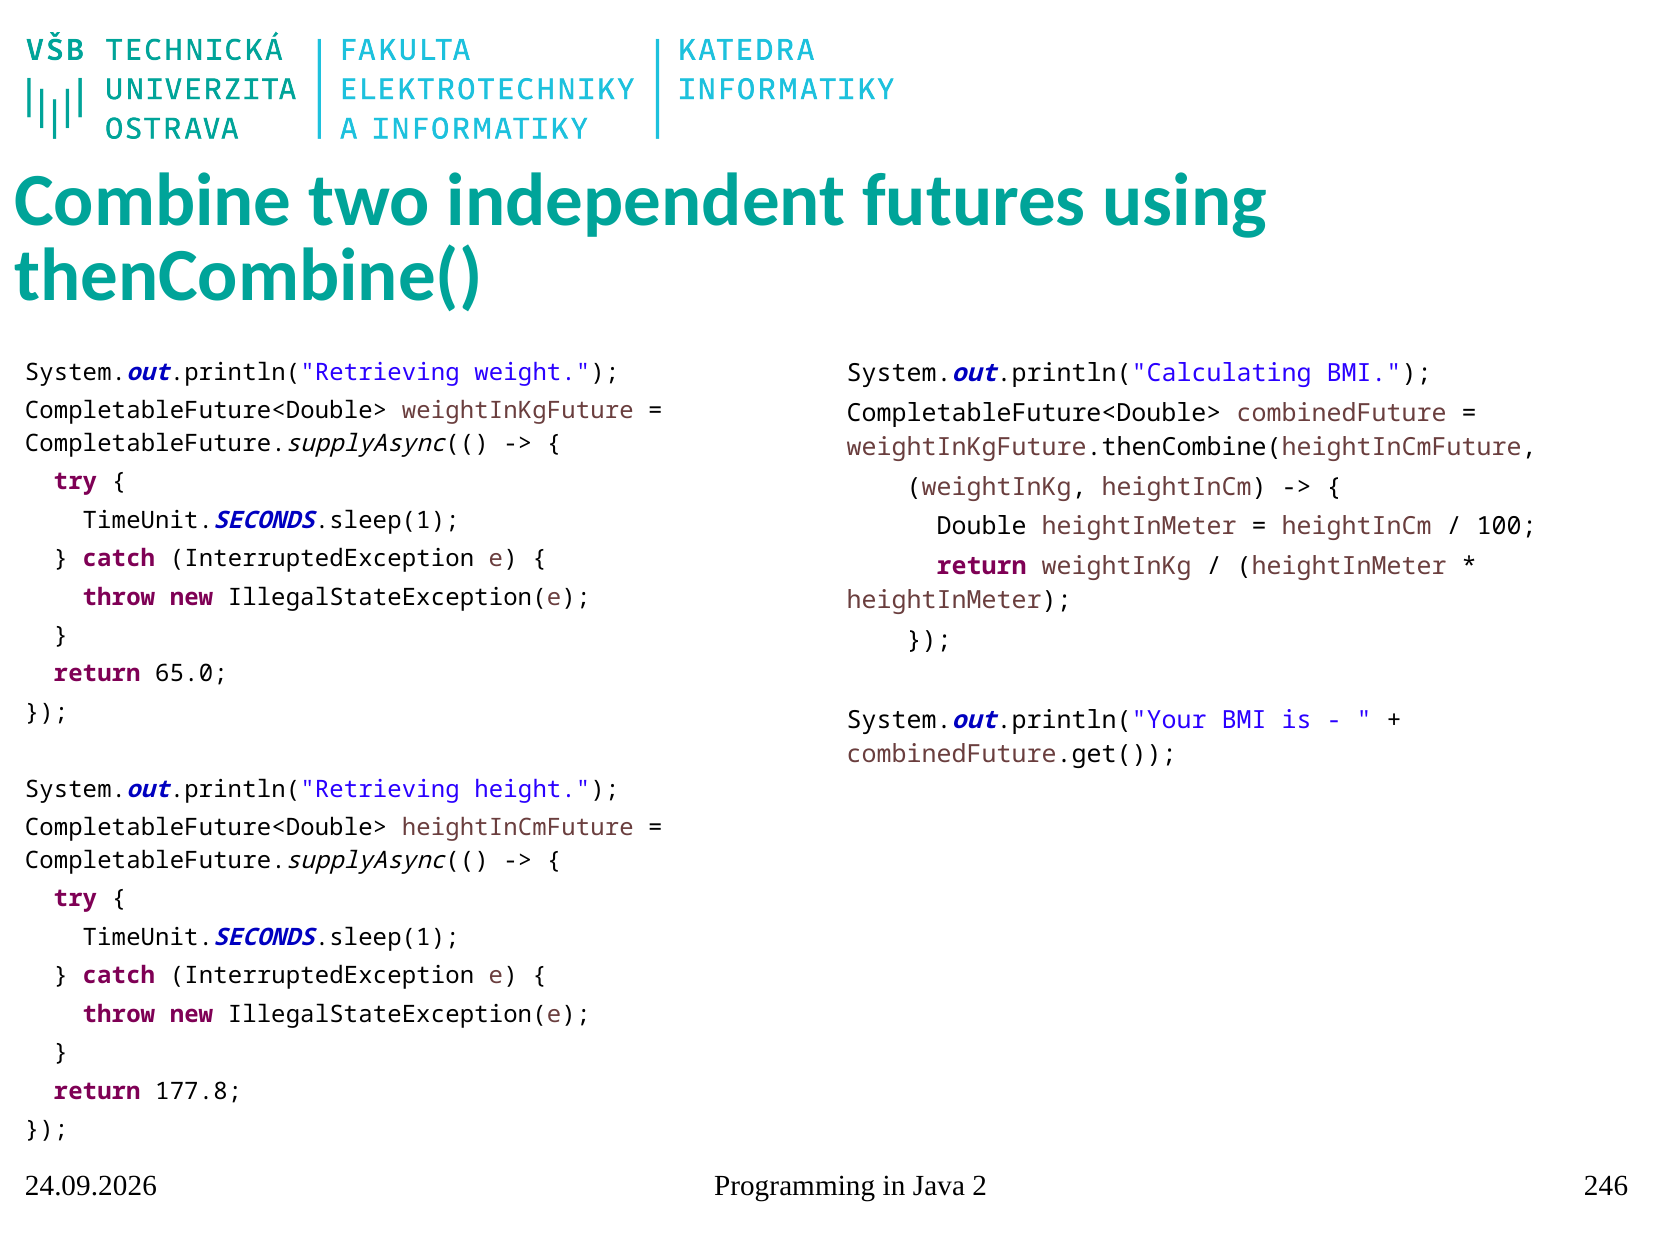

# Combine two independent futures using thenCombine()
System.out.println("Retrieving weight.");
CompletableFuture<Double> weightInKgFuture = CompletableFuture.supplyAsync(() -> {
 try {
 TimeUnit.SECONDS.sleep(1);
 } catch (InterruptedException e) {
 throw new IllegalStateException(e);
 }
 return 65.0;
});
System.out.println("Retrieving height.");
CompletableFuture<Double> heightInCmFuture = CompletableFuture.supplyAsync(() -> {
 try {
 TimeUnit.SECONDS.sleep(1);
 } catch (InterruptedException e) {
 throw new IllegalStateException(e);
 }
 return 177.8;
});
System.out.println("Calculating BMI.");
CompletableFuture<Double> combinedFuture = weightInKgFuture.thenCombine(heightInCmFuture,
 (weightInKg, heightInCm) -> {
 Double heightInMeter = heightInCm / 100;
 return weightInKg / (heightInMeter * heightInMeter);
 });
System.out.println("Your BMI is - " + combinedFuture.get());
Programming in Java 2
246